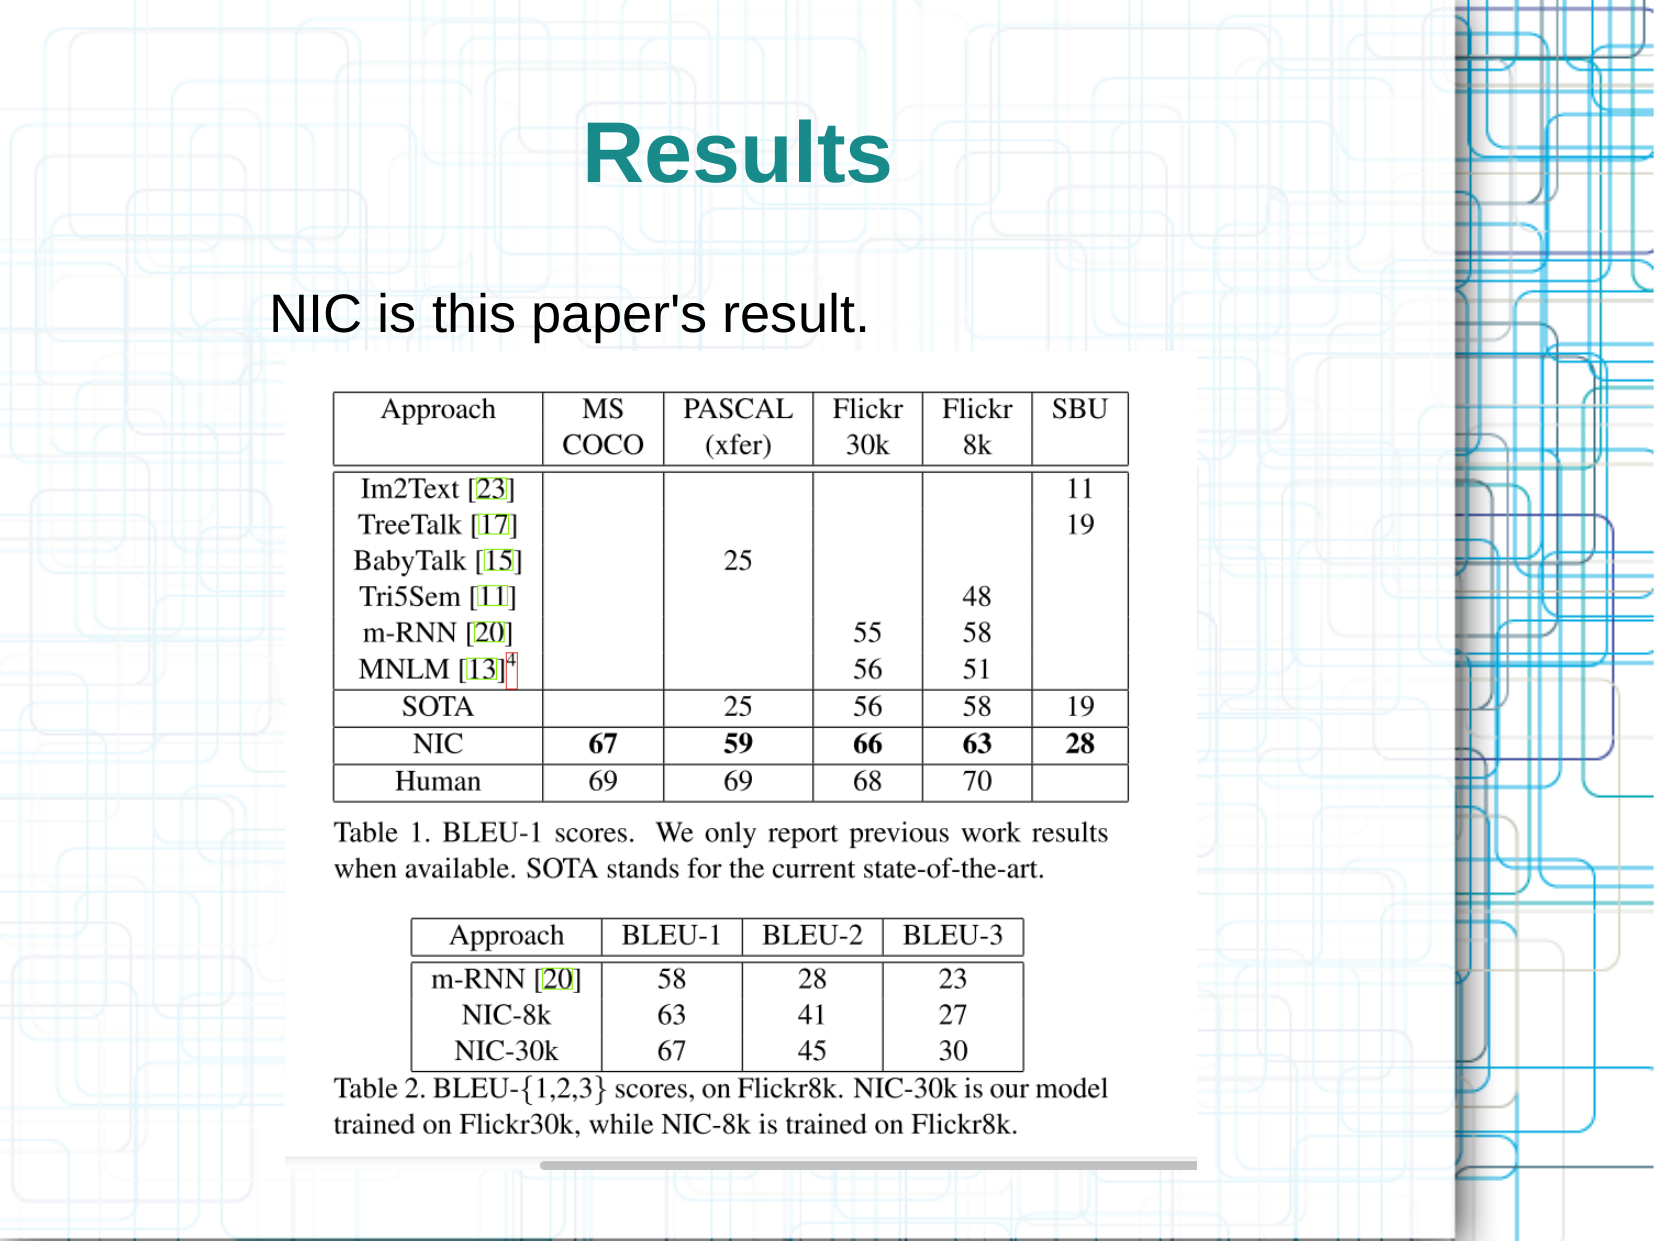

# Results
NIC is this paper's result.